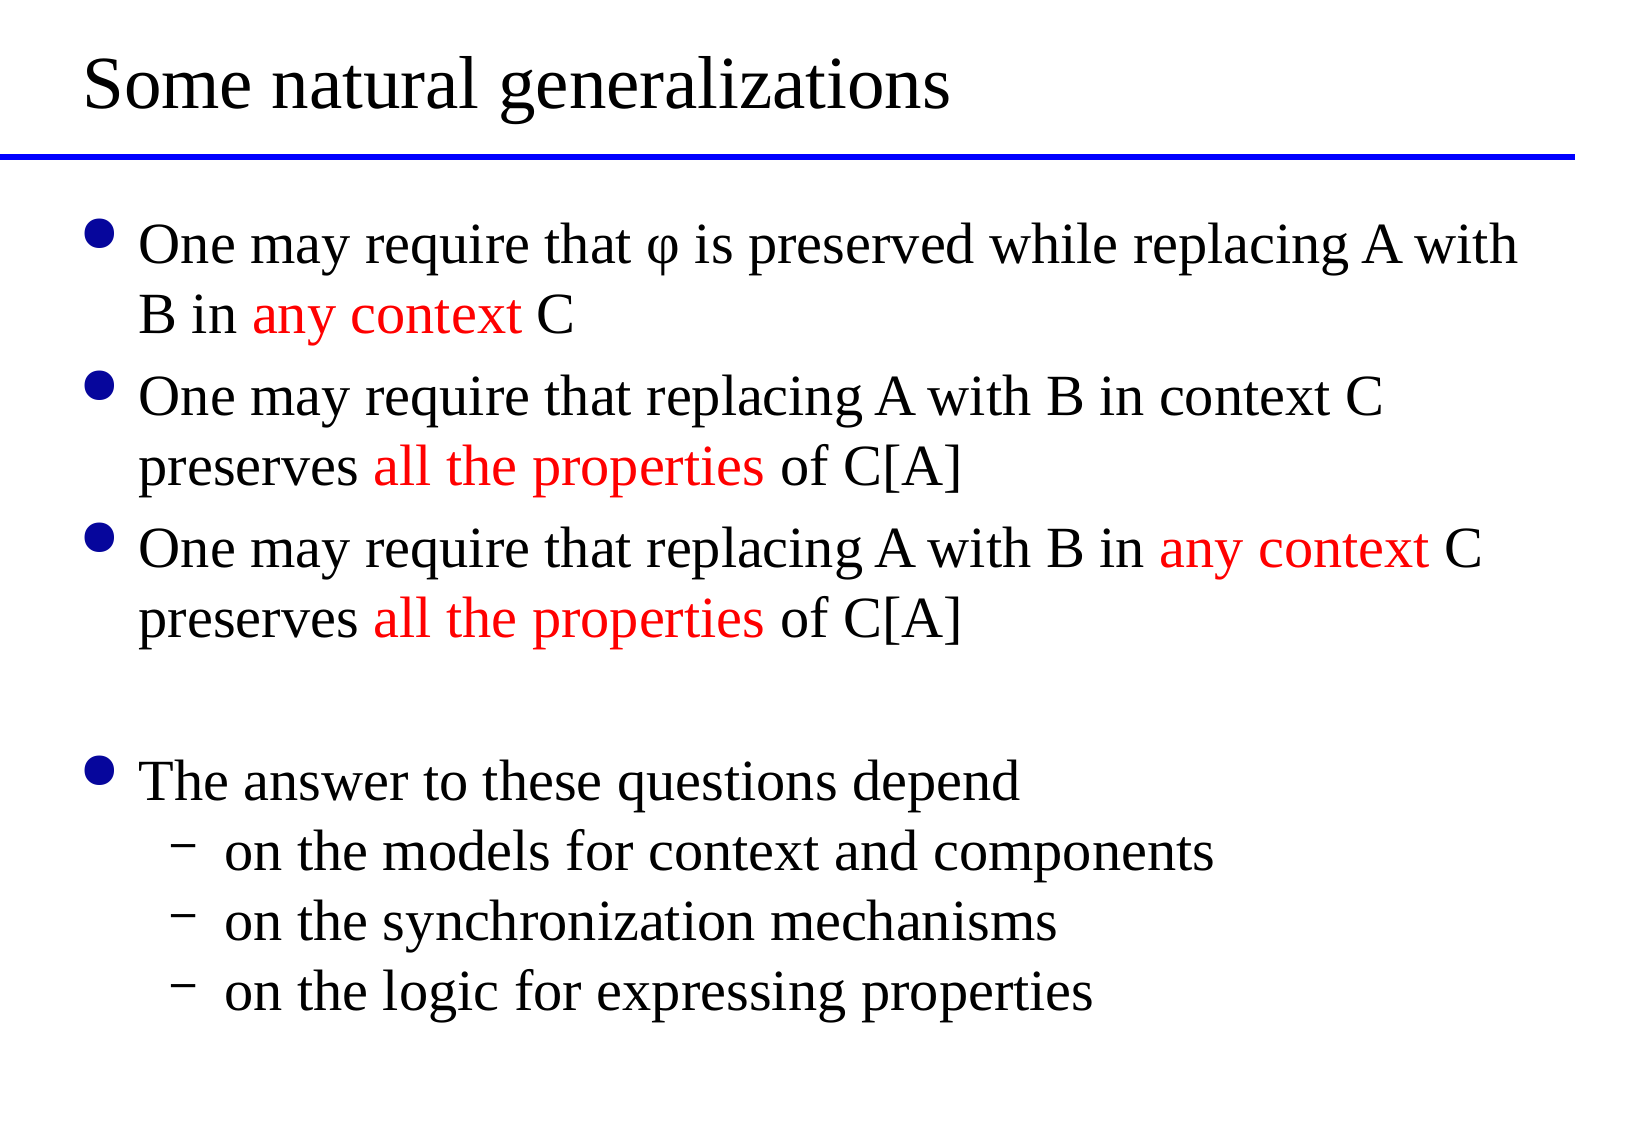

# Some natural generalizations
One may require that φ is preserved while replacing A with B in any context C
One may require that replacing A with B in context C preserves all the properties of C[A]
One may require that replacing A with B in any context C preserves all the properties of C[A]
The answer to these questions depend
on the models for context and components
on the synchronization mechanisms
on the logic for expressing properties